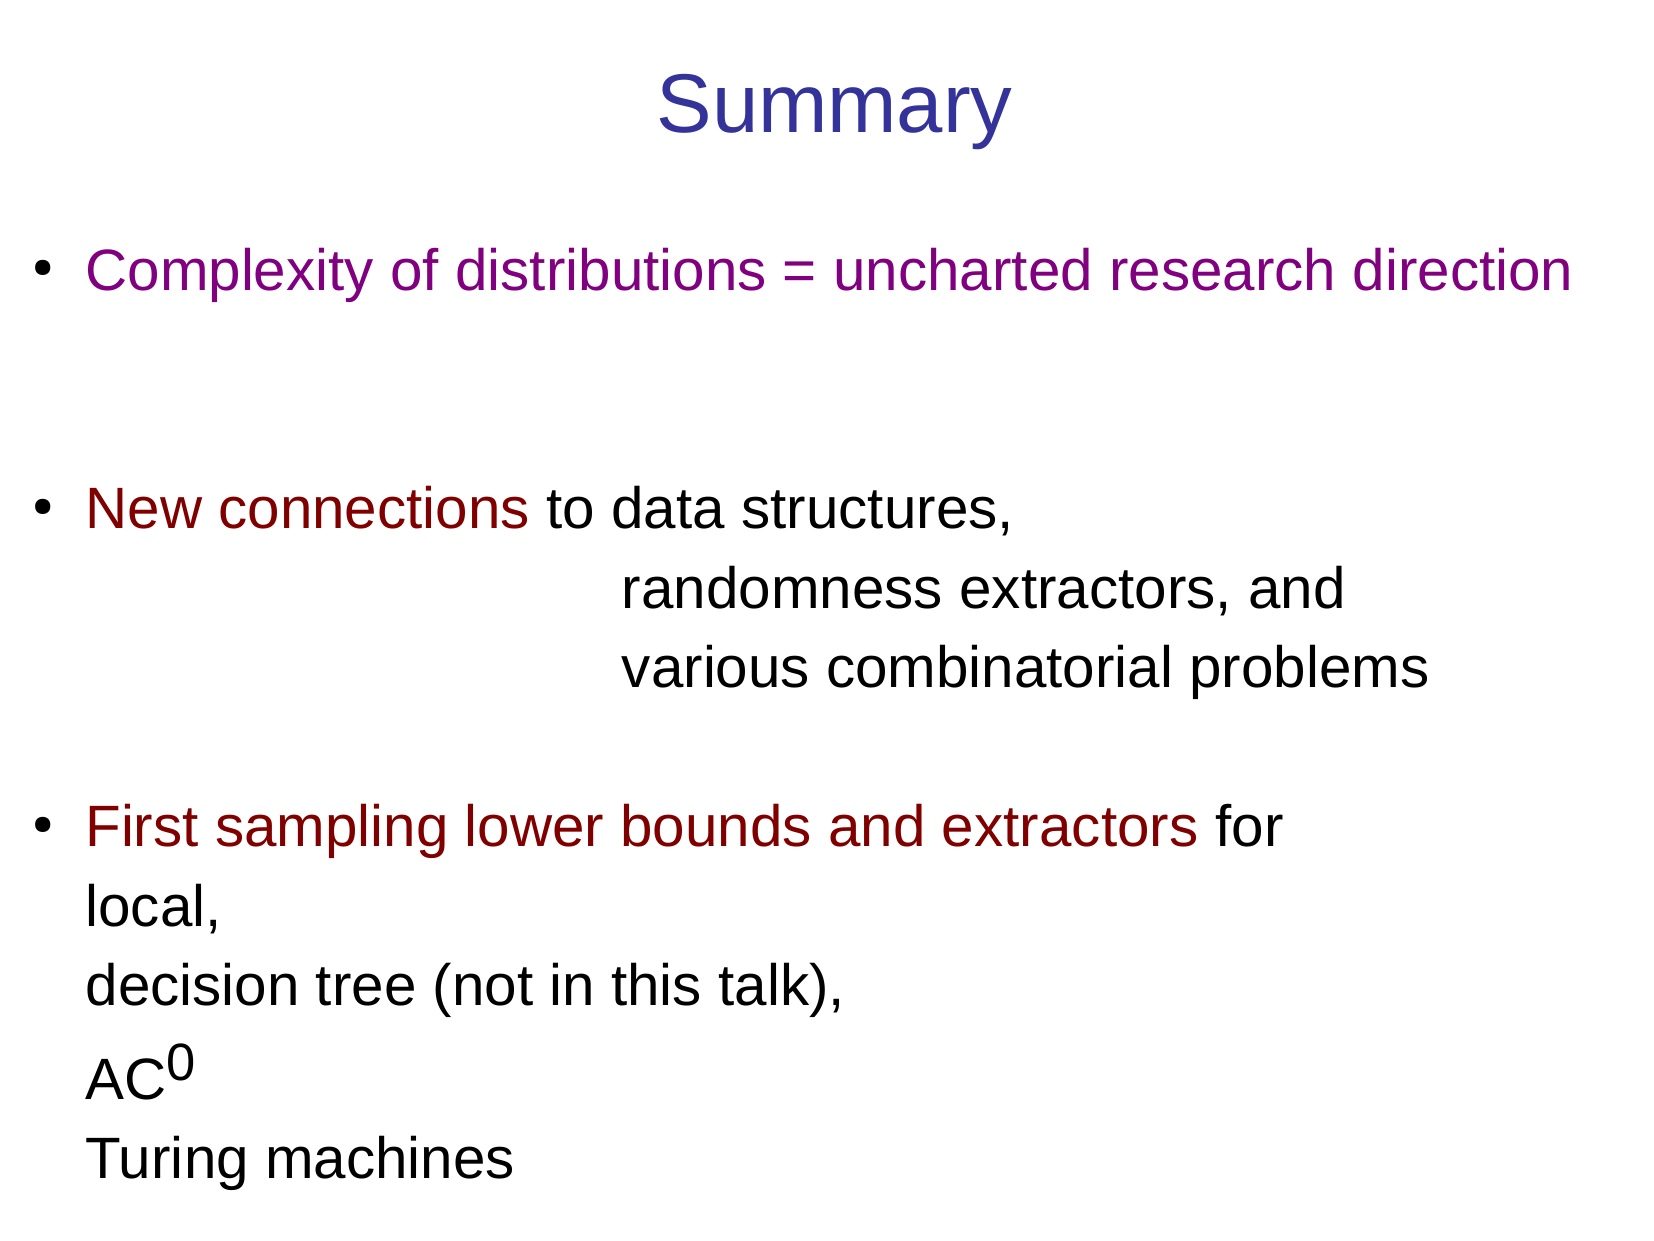

Summary
# Complexity of distributions = uncharted research direction
New connections to data structures,
 randomness extractors, and
 various combinatorial problems
First sampling lower bounds and extractors for
local,
decision tree (not in this talk),
AC0
Turing machines